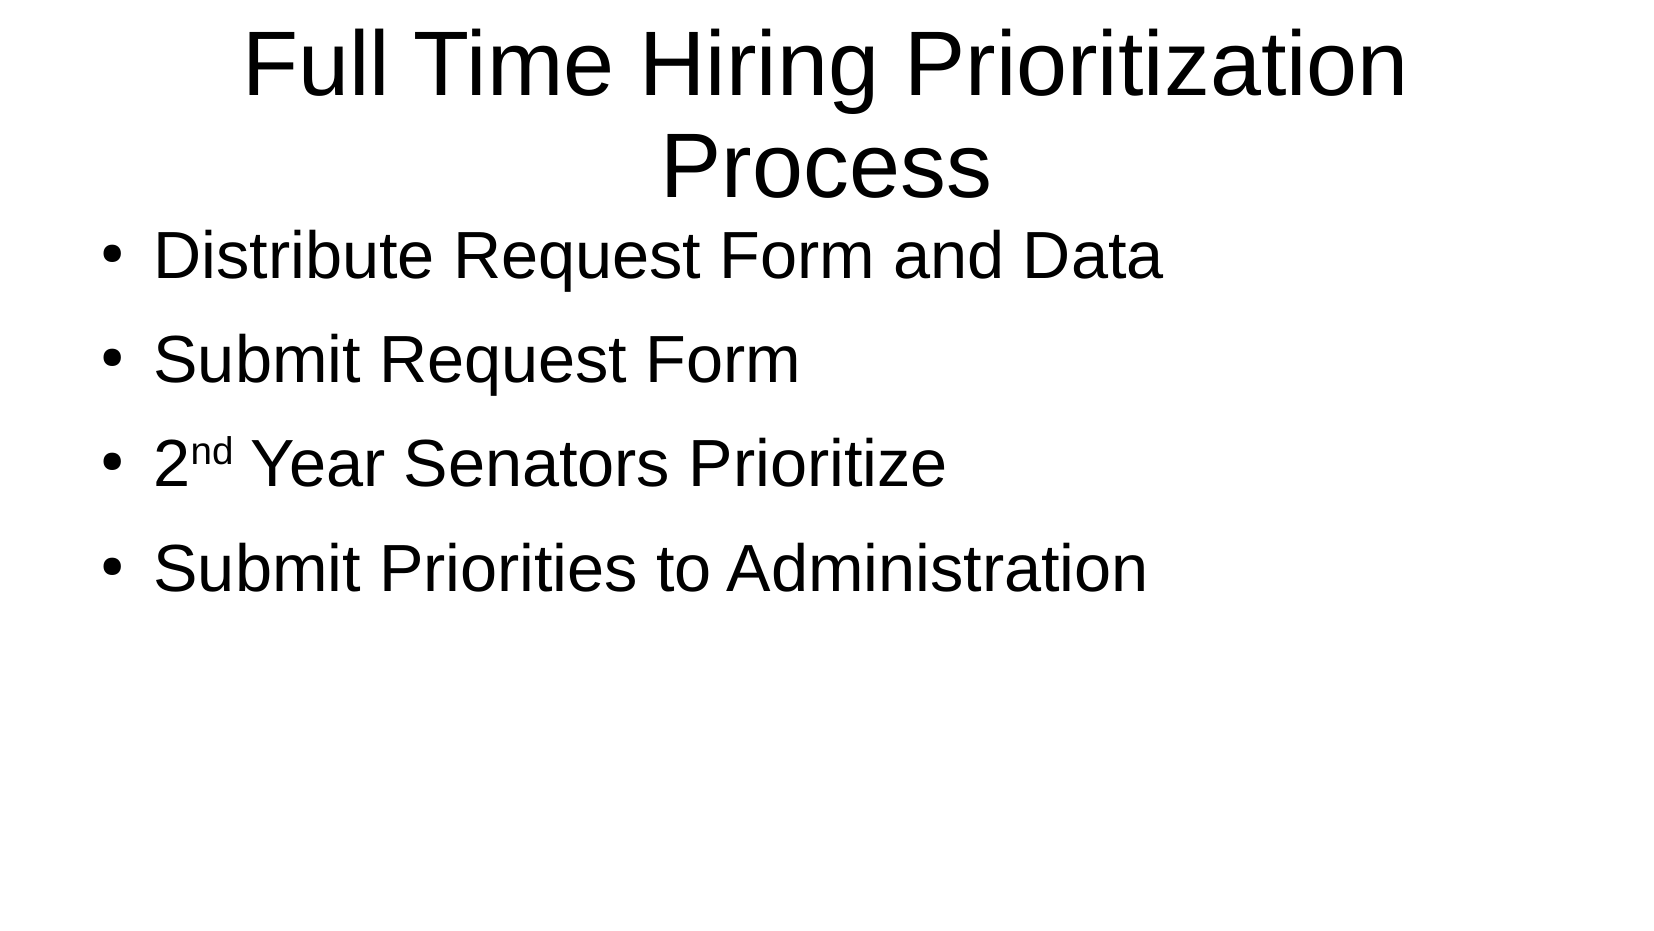

# Full Time Hiring Prioritization Process
Distribute Request Form and Data
Submit Request Form
2nd Year Senators Prioritize
Submit Priorities to Administration